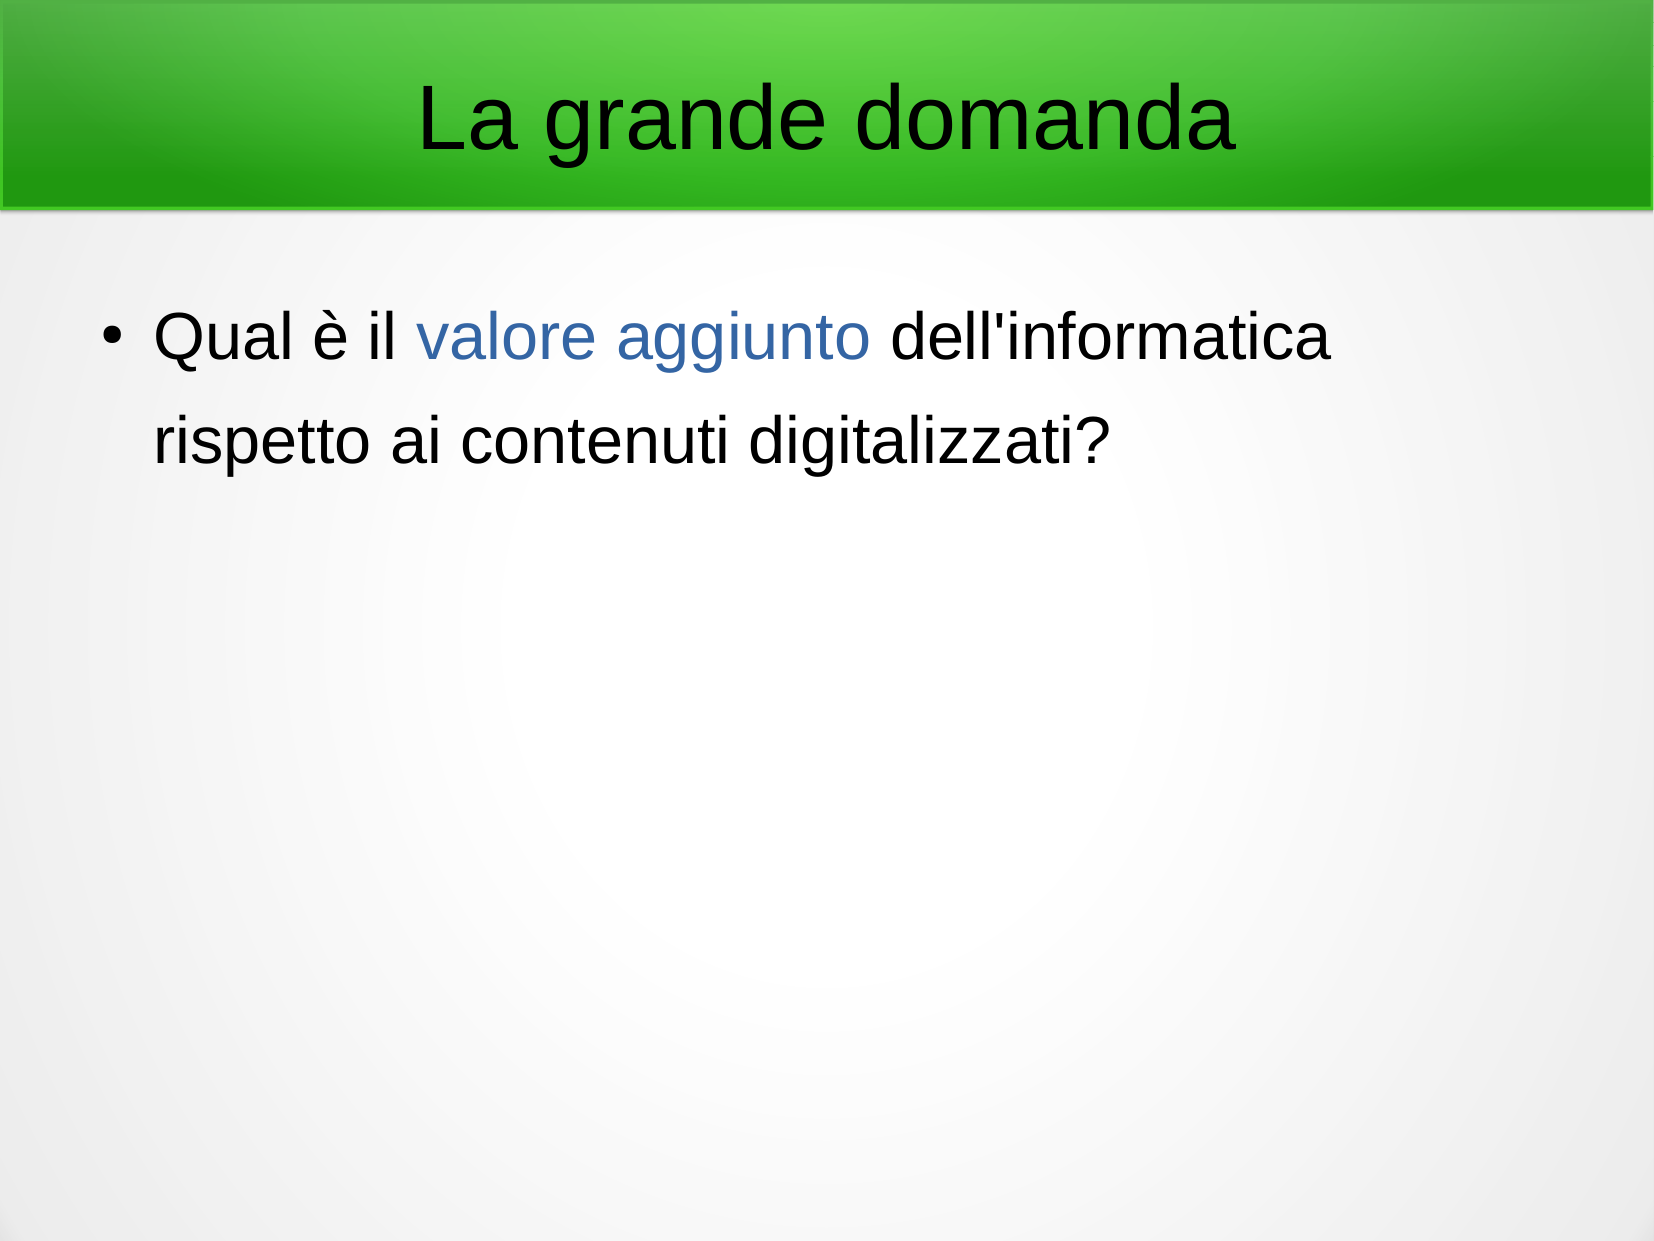

# La grande domanda
Qual è il valore aggiunto dell'informatica
rispetto ai contenuti digitalizzati?